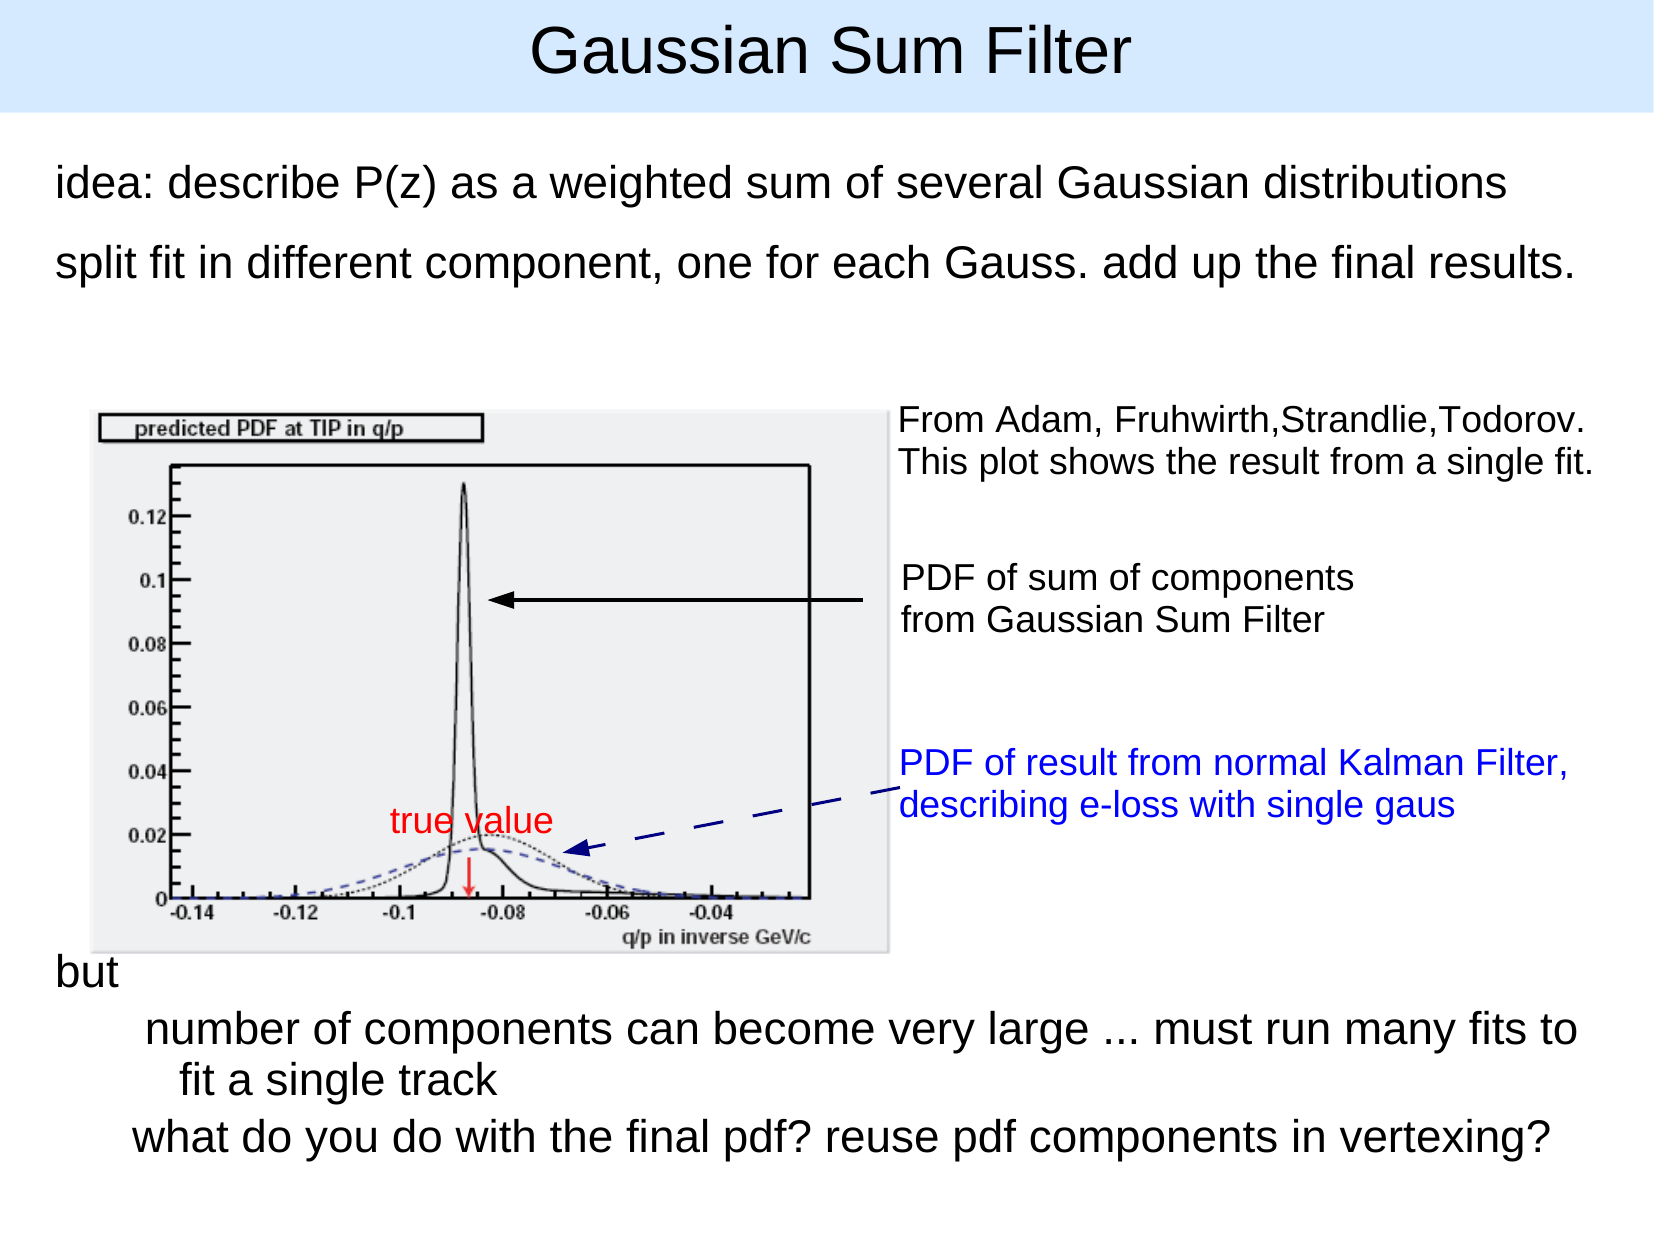

# Gaussian Sum Filter
idea: describe P(z) as a weighted sum of several Gaussian distributions
split fit in different component, one for each Gauss. add up the final results.
From Adam, Fruhwirth,Strandlie,Todorov. This plot shows the result from a single fit.
PDF of sum of components
from Gaussian Sum Filter
PDF of result from normal Kalman Filter,
describing e-loss with single gaus
true value
but
 number of components can become very large ... must run many fits to fit a single track
what do you do with the final pdf? reuse pdf components in vertexing?